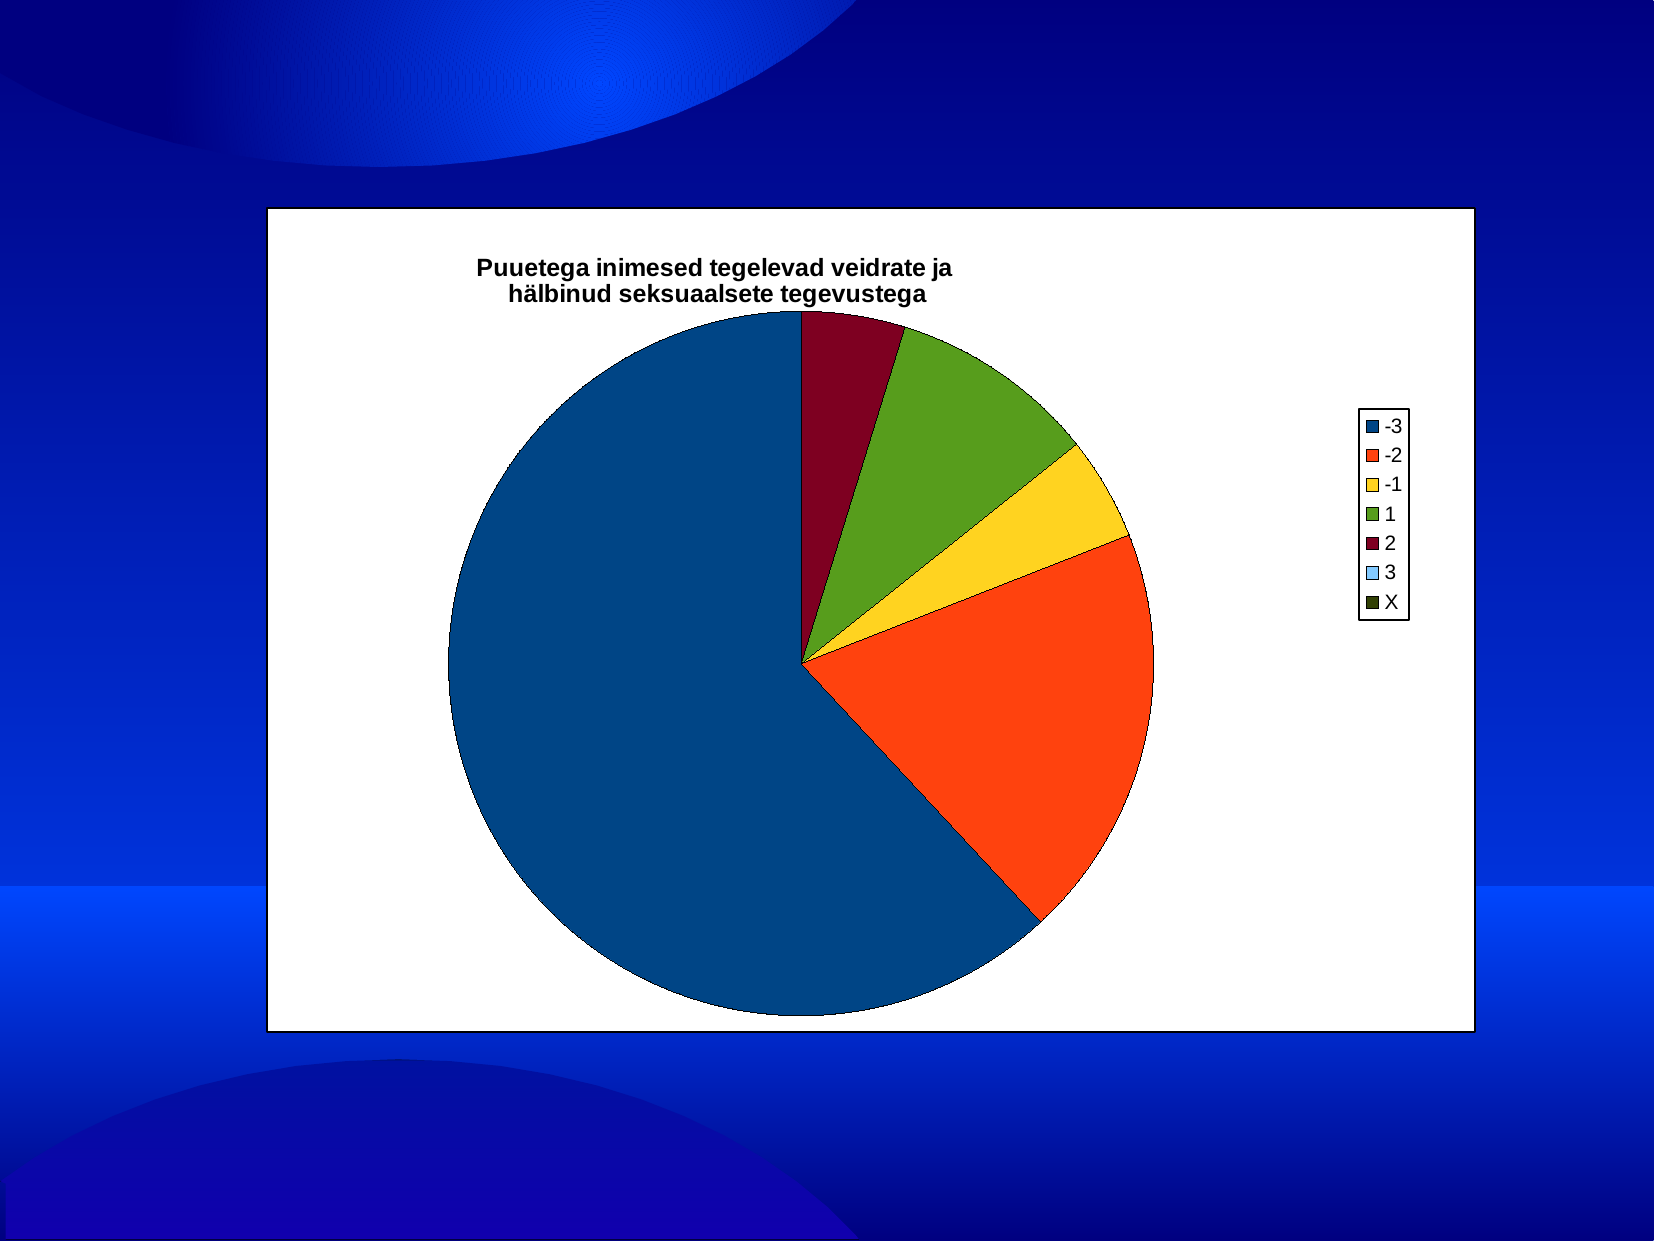

### Chart: Puuetega inimesed tegelevad veidrate ja
hälbinud seksuaalsete tegevustega
| Category | Rida 73 |
|---|---|
| -3 | 13.0 |
| -2 | 4.0 |
| -1 | 1.0 |
| 1 | 2.0 |
| 2 | 1.0 |
| 3 | None |
| X | None |